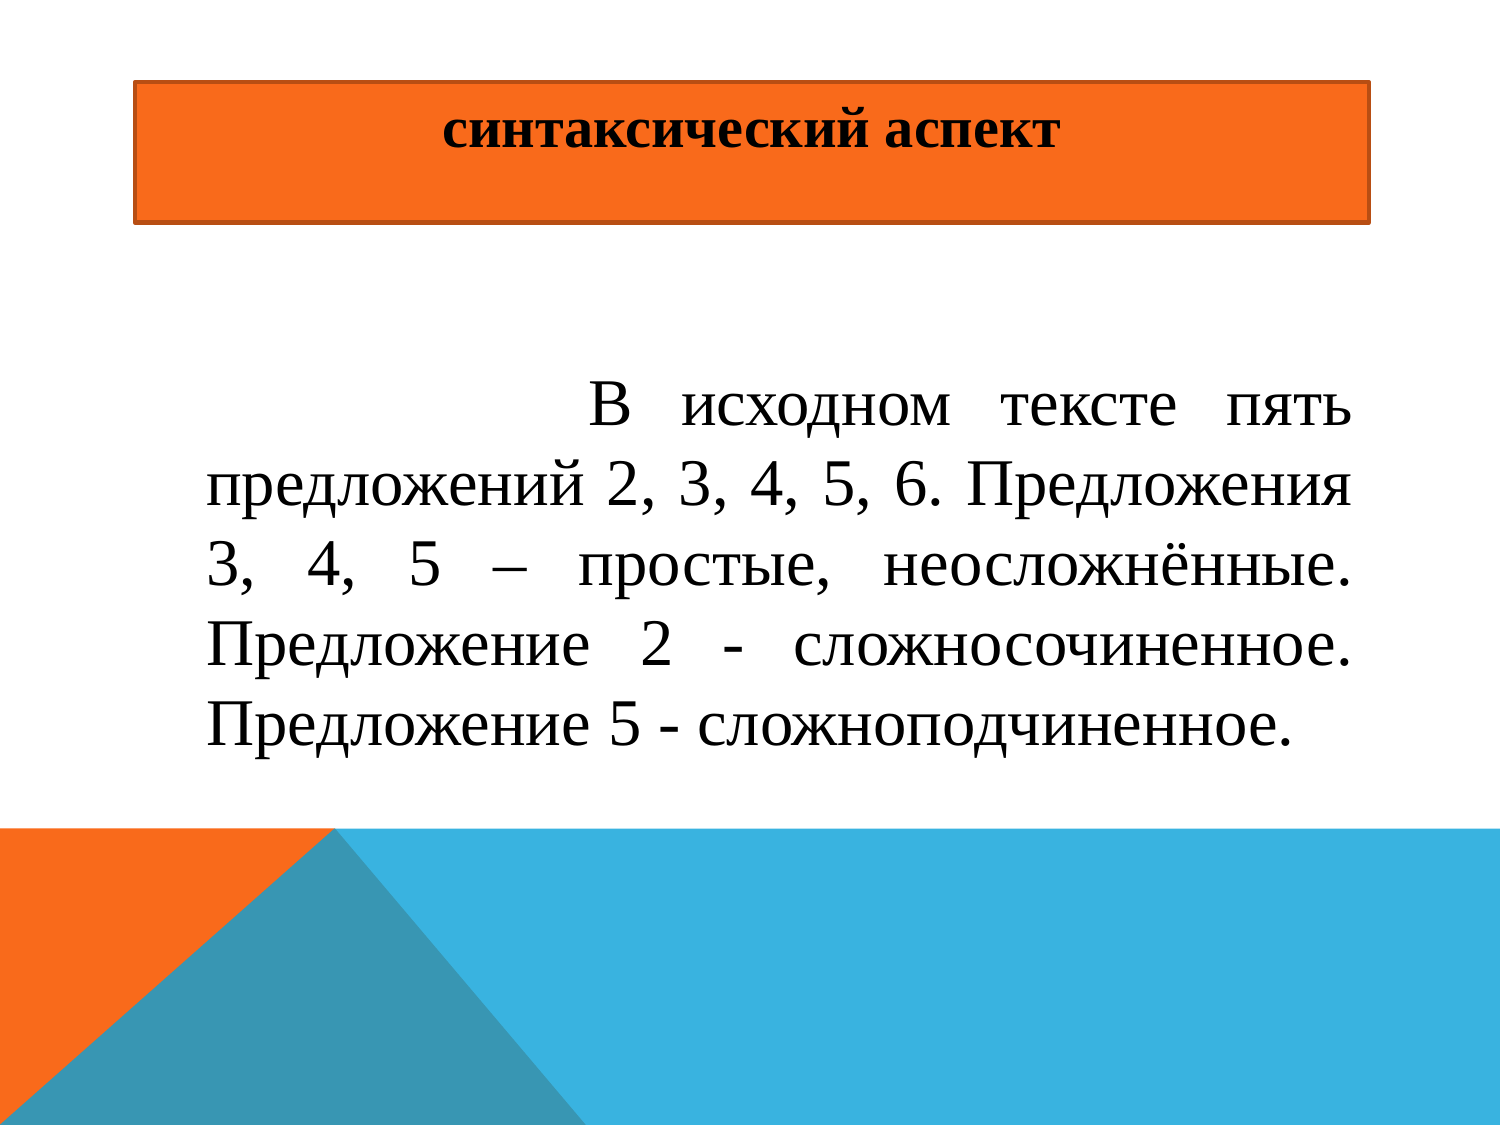

# синтаксический аспект
 В исходном тексте пять предложений 2, 3, 4, 5, 6. Предложения 3, 4, 5 – простые, неосложнённые. Предложение 2 - сложносочиненное. Предложение 5 - сложноподчиненное.